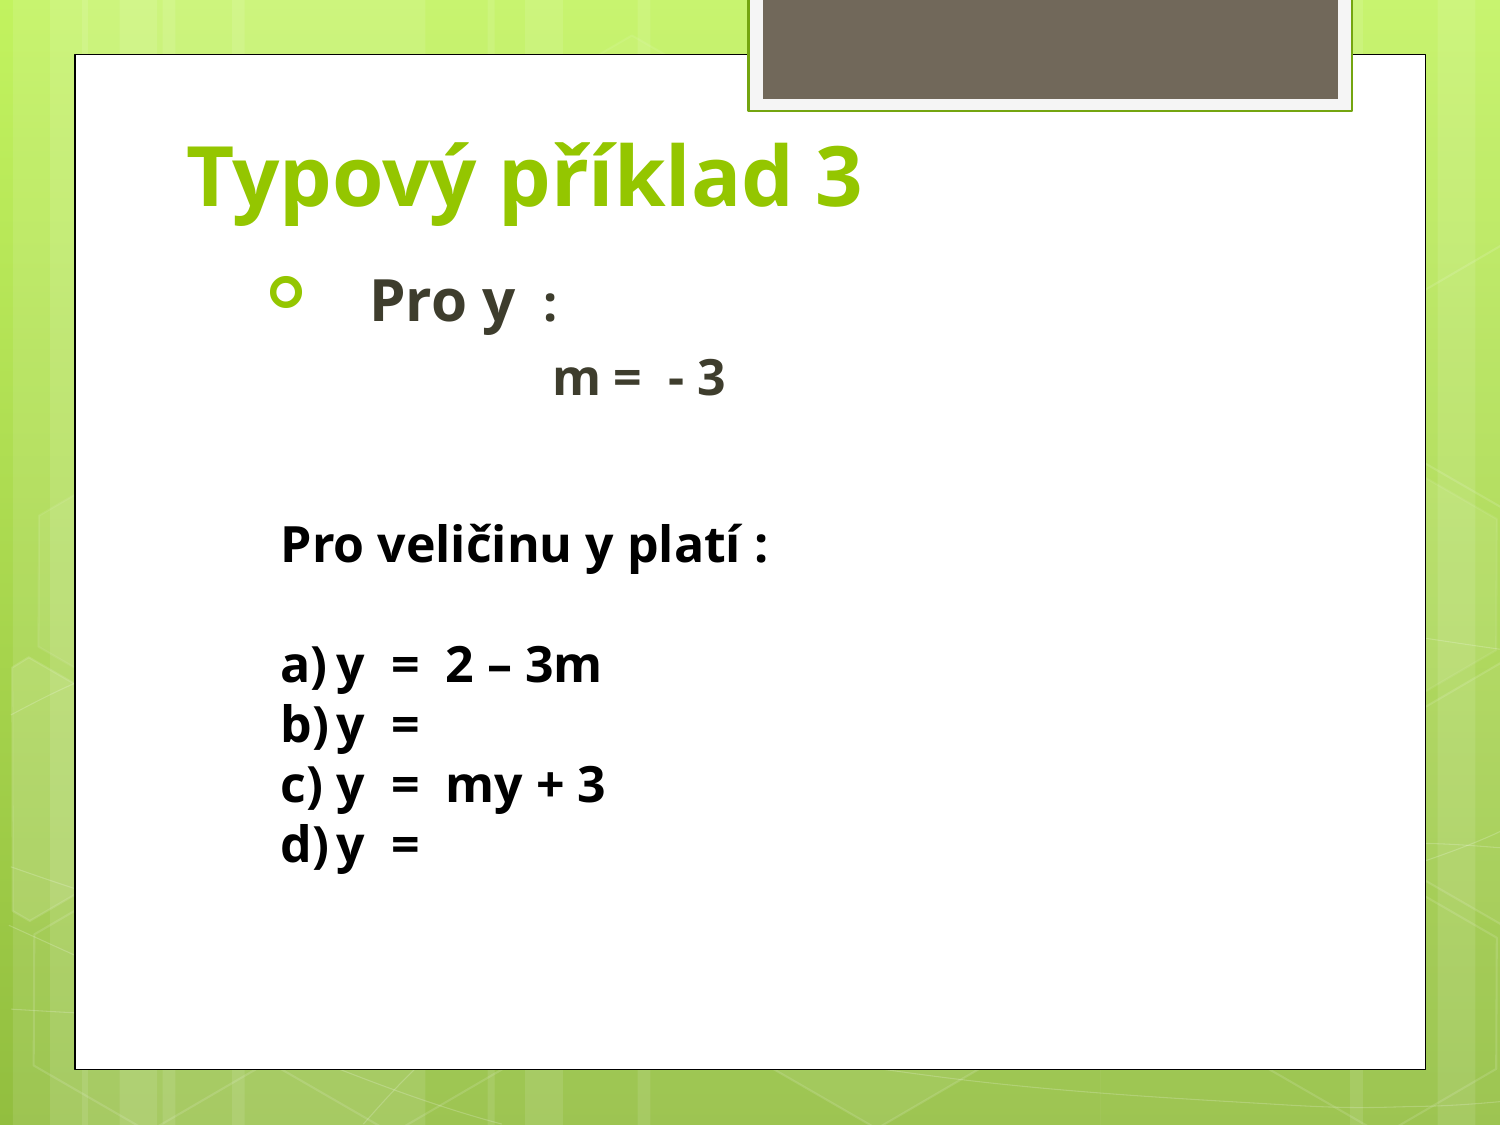

# Typový příklad 3
Pro y :
 m = - 3
Pro veličinu y platí :
y = 2 – 3m
y =
y = my + 3
y =